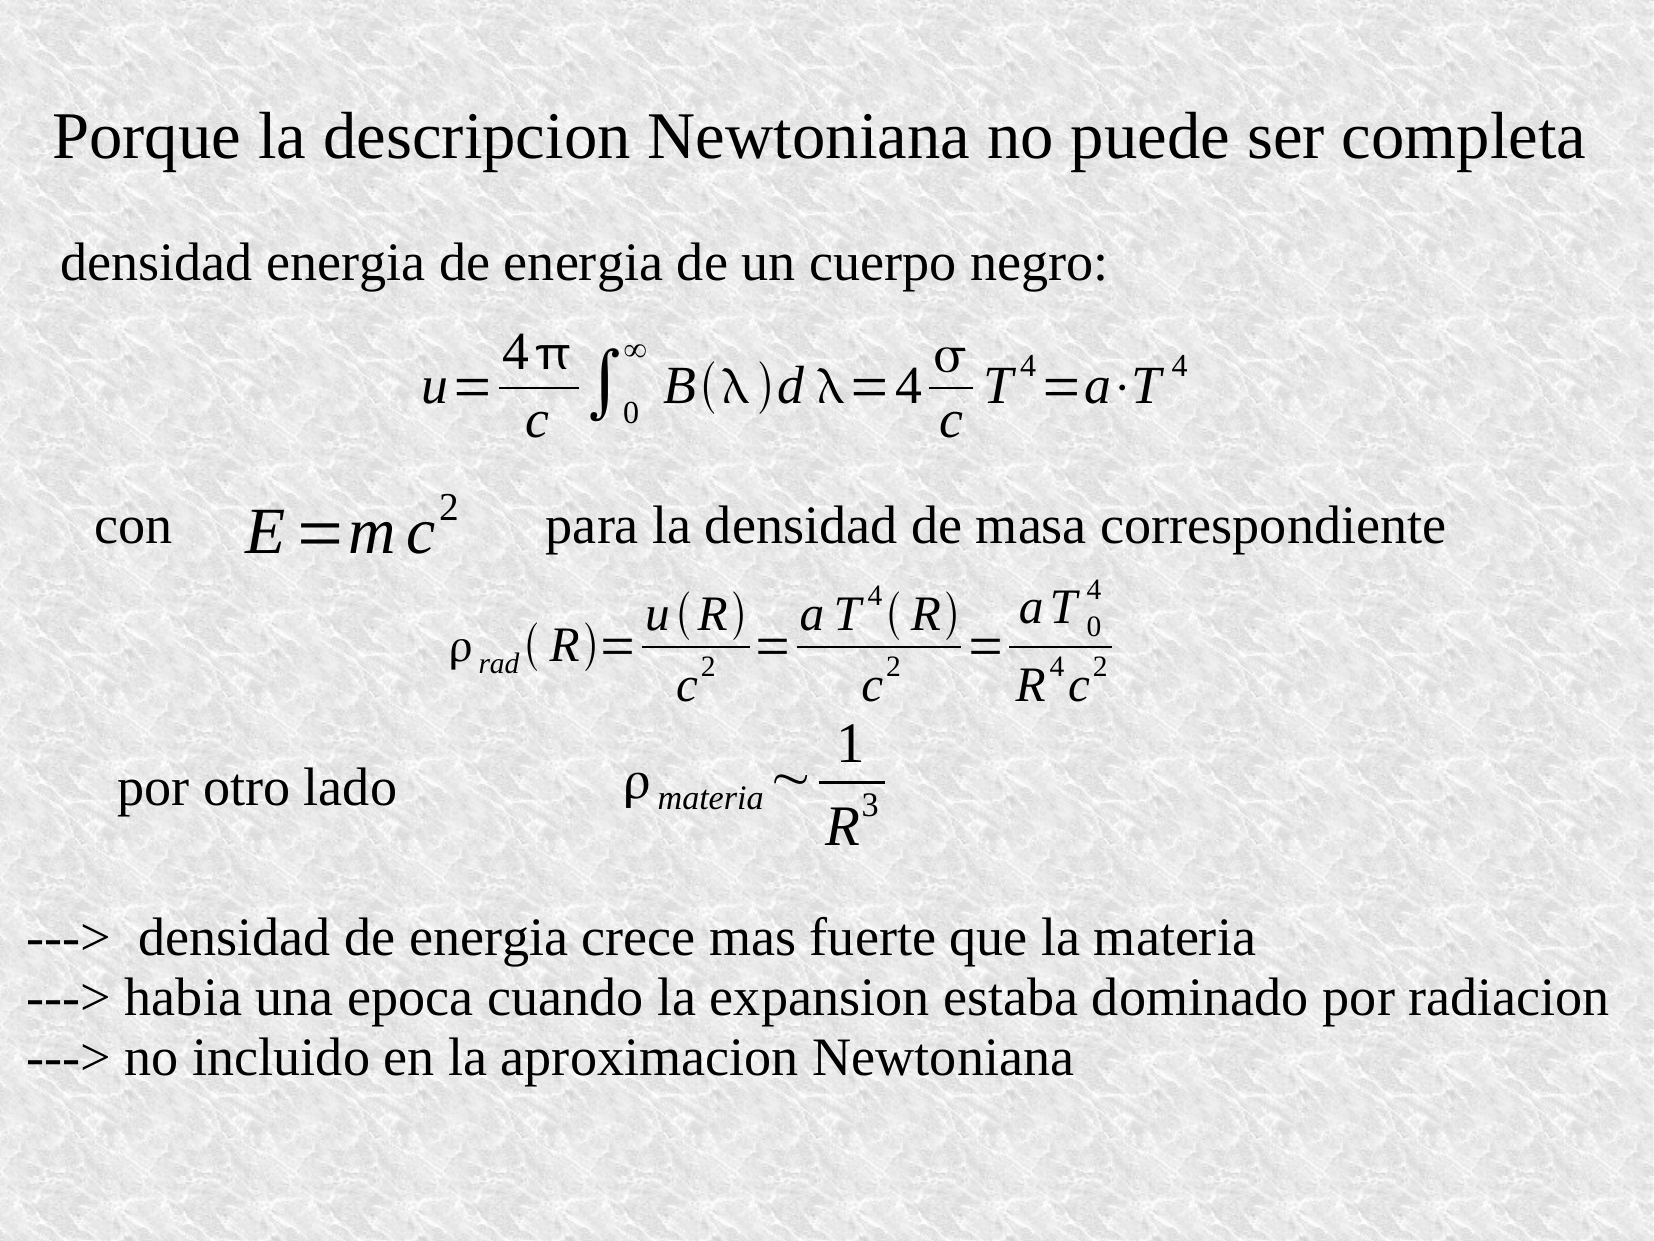

Porque la descripcion Newtoniana no puede ser completa
densidad energia de energia de un cuerpo negro:
con
para la densidad de masa correspondiente
por otro lado
---> densidad de energia crece mas fuerte que la materia
---> habia una epoca cuando la expansion estaba dominado por radiacion
---> no incluido en la aproximacion Newtoniana